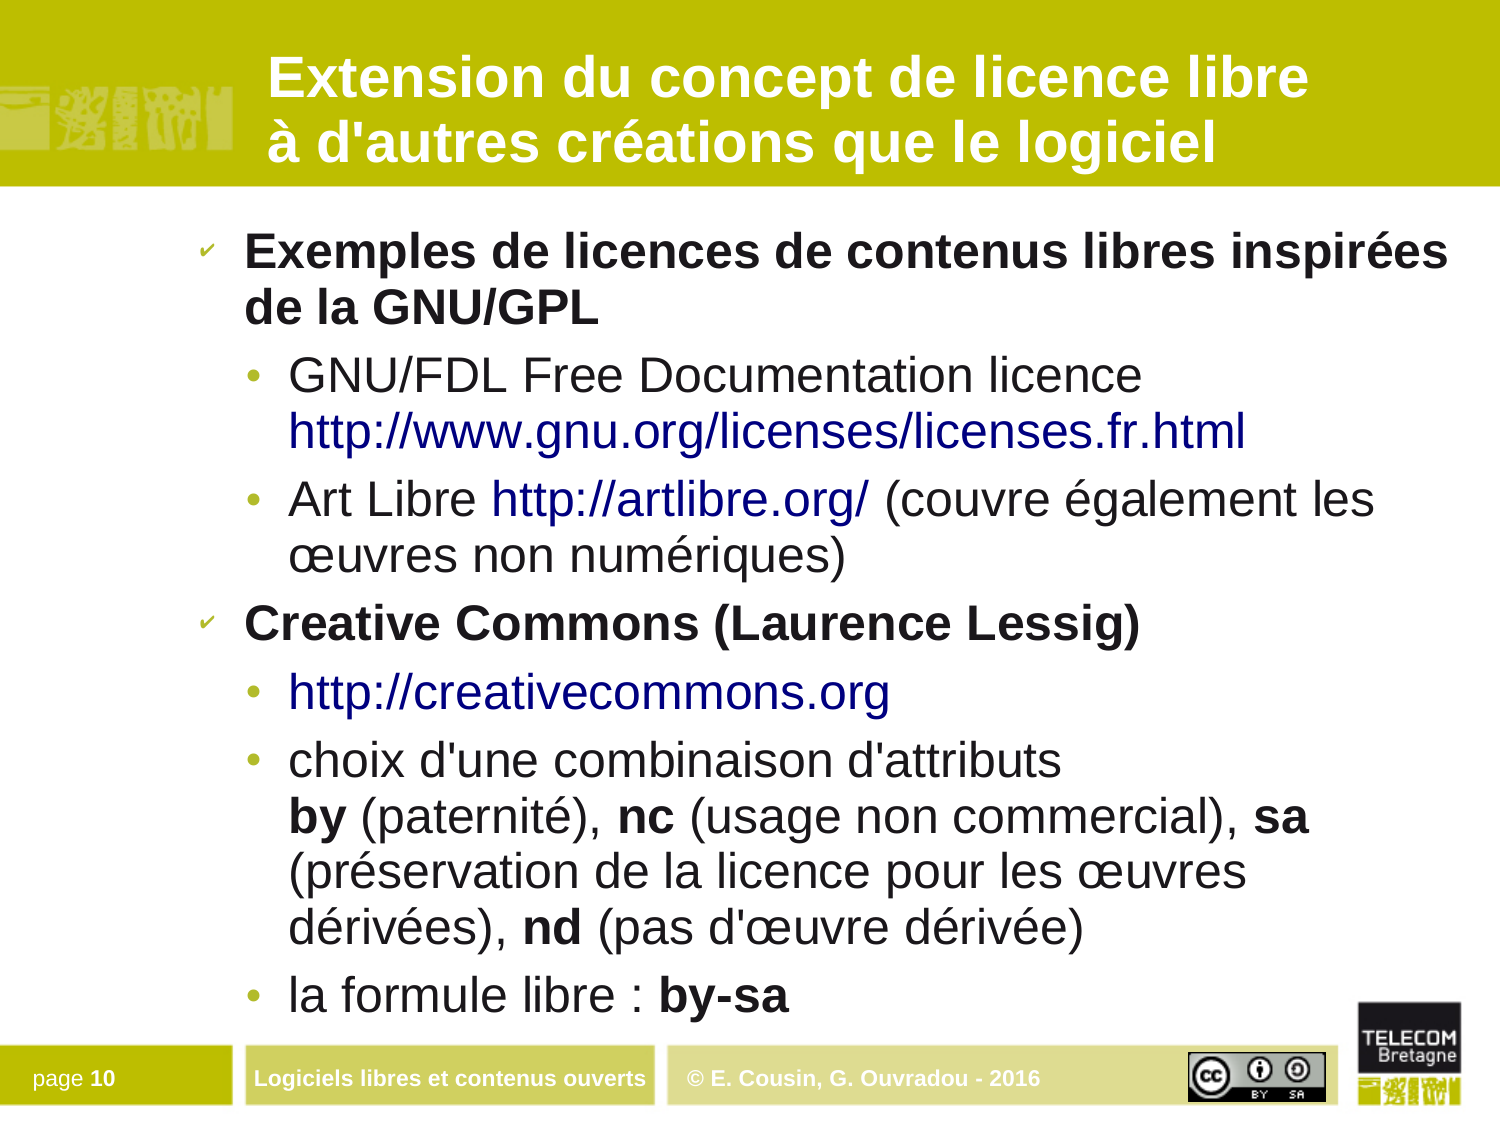

# Extension du concept de licence libre à d'autres créations que le logiciel
Exemples de licences de contenus libres inspirées de la GNU/GPL
GNU/FDL Free Documentation licence
http://www.gnu.org/licenses/licenses.fr.html
Art Libre http://artlibre.org/ (couvre également les œuvres non numériques)
Creative Commons (Laurence Lessig)
http://creativecommons.org
choix d'une combinaison d'attributs
by (paternité), nc (usage non commercial), sa (préservation de la licence pour les œuvres dérivées), nd (pas d'œuvre dérivée)
la formule libre : by-sa
10
© E. Cousin, G. Ouvradou - 2016